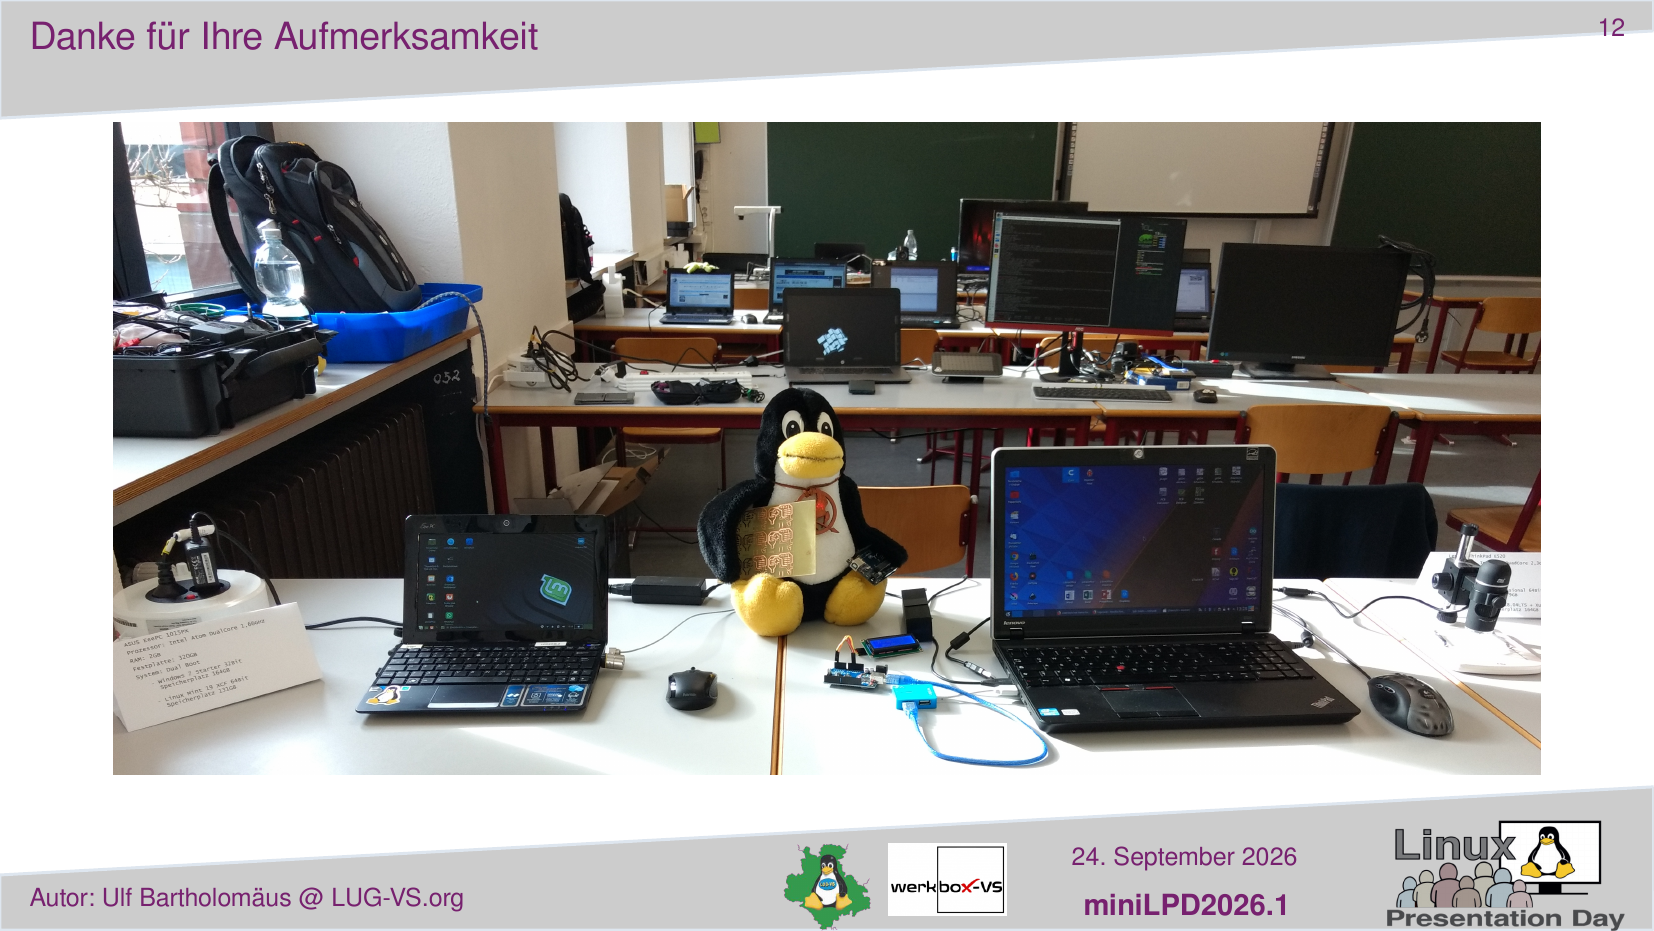

12
# Danke für Ihre Aufmerksamkeit
Autor: Ulf Bartholomäus @ LUG-VS.org